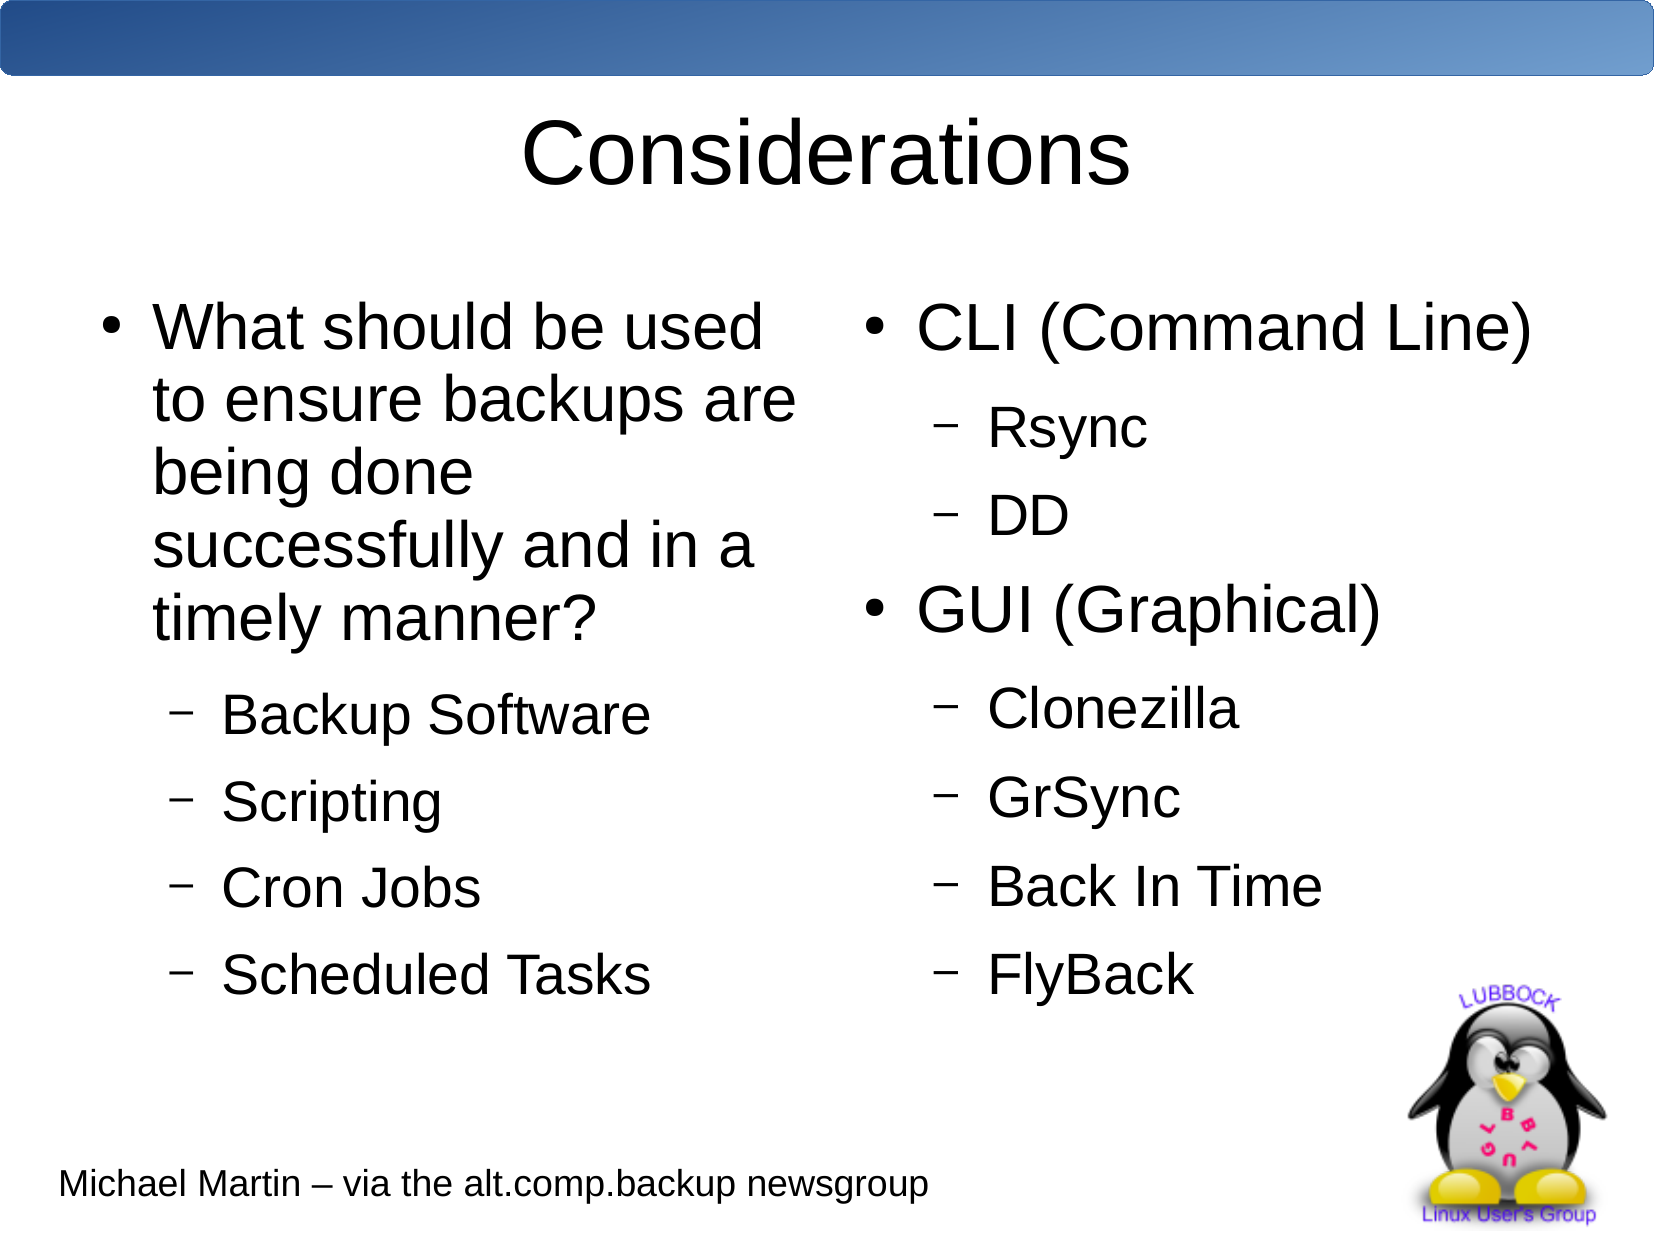

# Considerations
What should be used to ensure backups are being done successfully and in a timely manner?
Backup Software
Scripting
Cron Jobs
Scheduled Tasks
CLI (Command Line)
Rsync
DD
GUI (Graphical)
Clonezilla
GrSync
Back In Time
FlyBack
Michael Martin – via the alt.comp.backup newsgroup